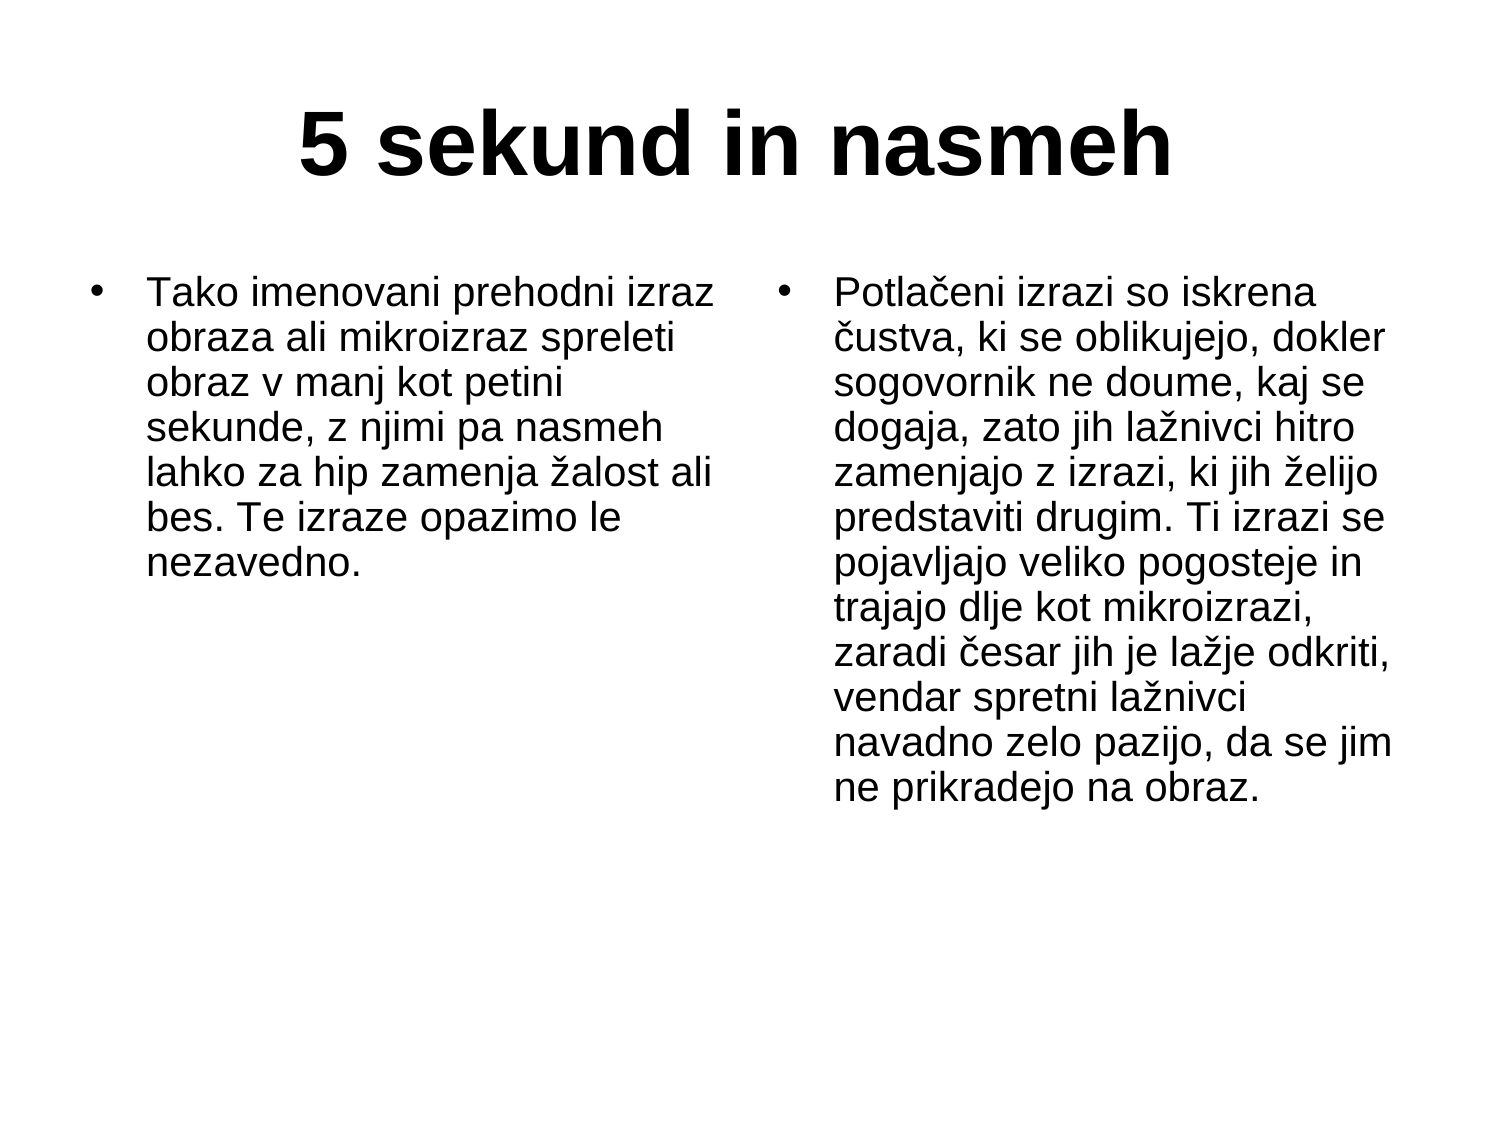

# 5 sekund in nasmeh
Tako imenovani prehodni izraz obraza ali mikroizraz spreleti obraz v manj kot petini sekunde, z njimi pa nasmeh lahko za hip zamenja žalost ali bes. Te izraze opazimo le nezavedno.
Potlačeni izrazi so iskrena čustva, ki se oblikujejo, dokler sogovornik ne doume, kaj se dogaja, zato jih lažnivci hitro zamenjajo z izrazi, ki jih želijo predstaviti drugim. Ti izrazi se pojavljajo veliko pogosteje in trajajo dlje kot mikroizrazi, zaradi česar jih je lažje odkriti, vendar spretni lažnivci navadno zelo pazijo, da se jim ne prikradejo na obraz.